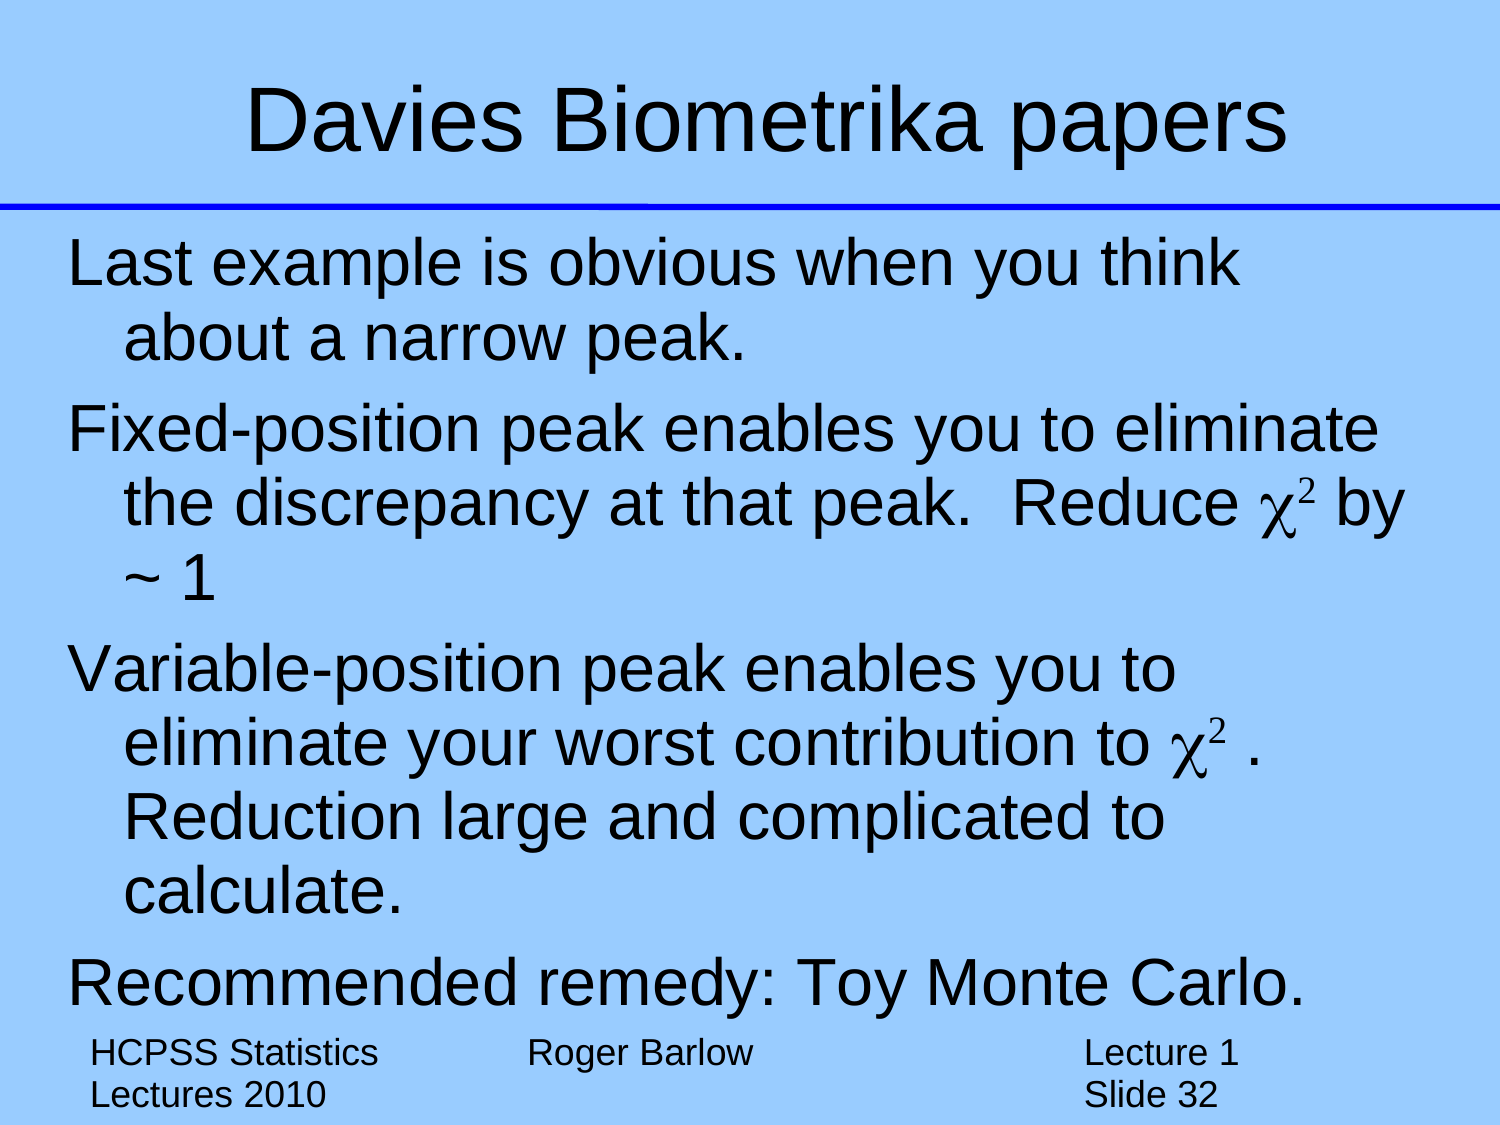

# Davies Biometrika papers
Last example is obvious when you think about a narrow peak.
Fixed-position peak enables you to eliminate the discrepancy at that peak. Reduce  by ~ 1
Variable-position peak enables you to eliminate your worst contribution to  . Reduction large and complicated to calculate.
Recommended remedy: Toy Monte Carlo.
32